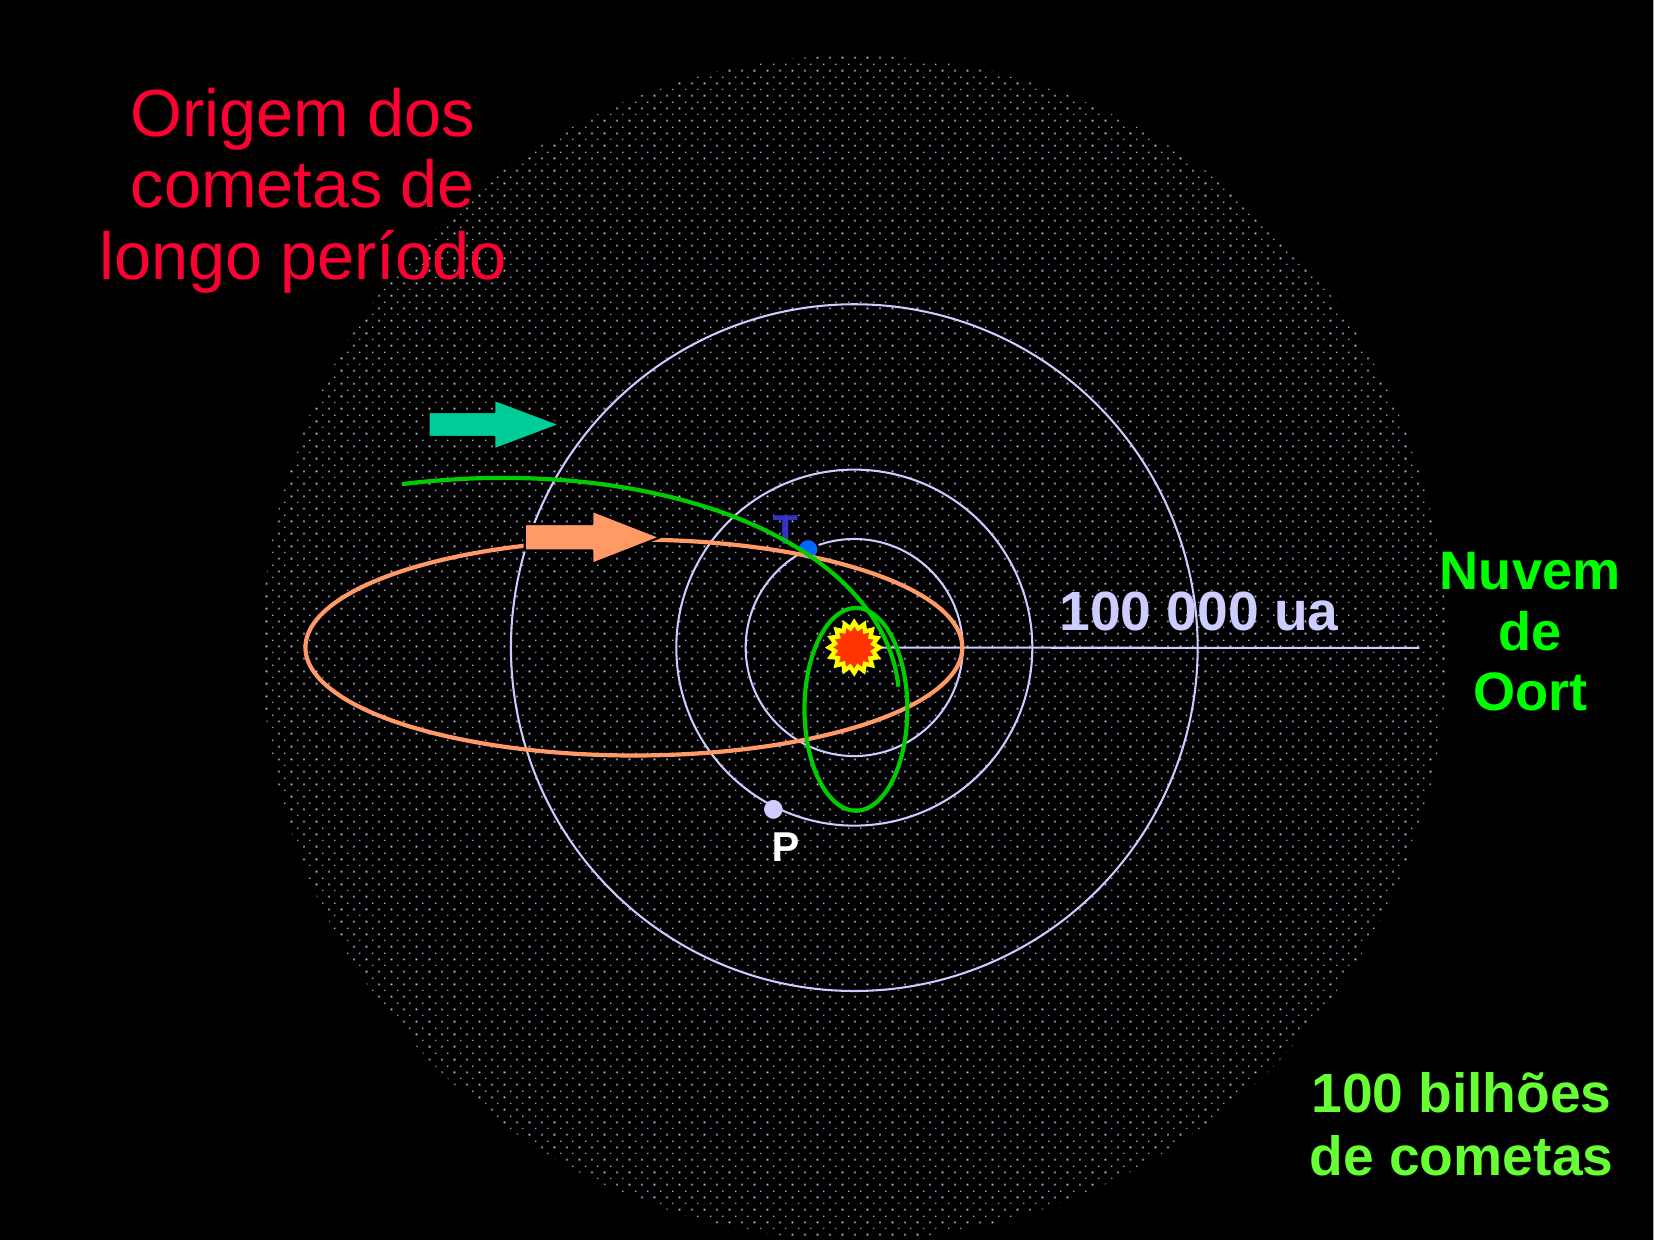

# Origem dos cometas de longo período
T
Nuvem
de
Oort
100 000 ua
P
100 bilhões
de cometas